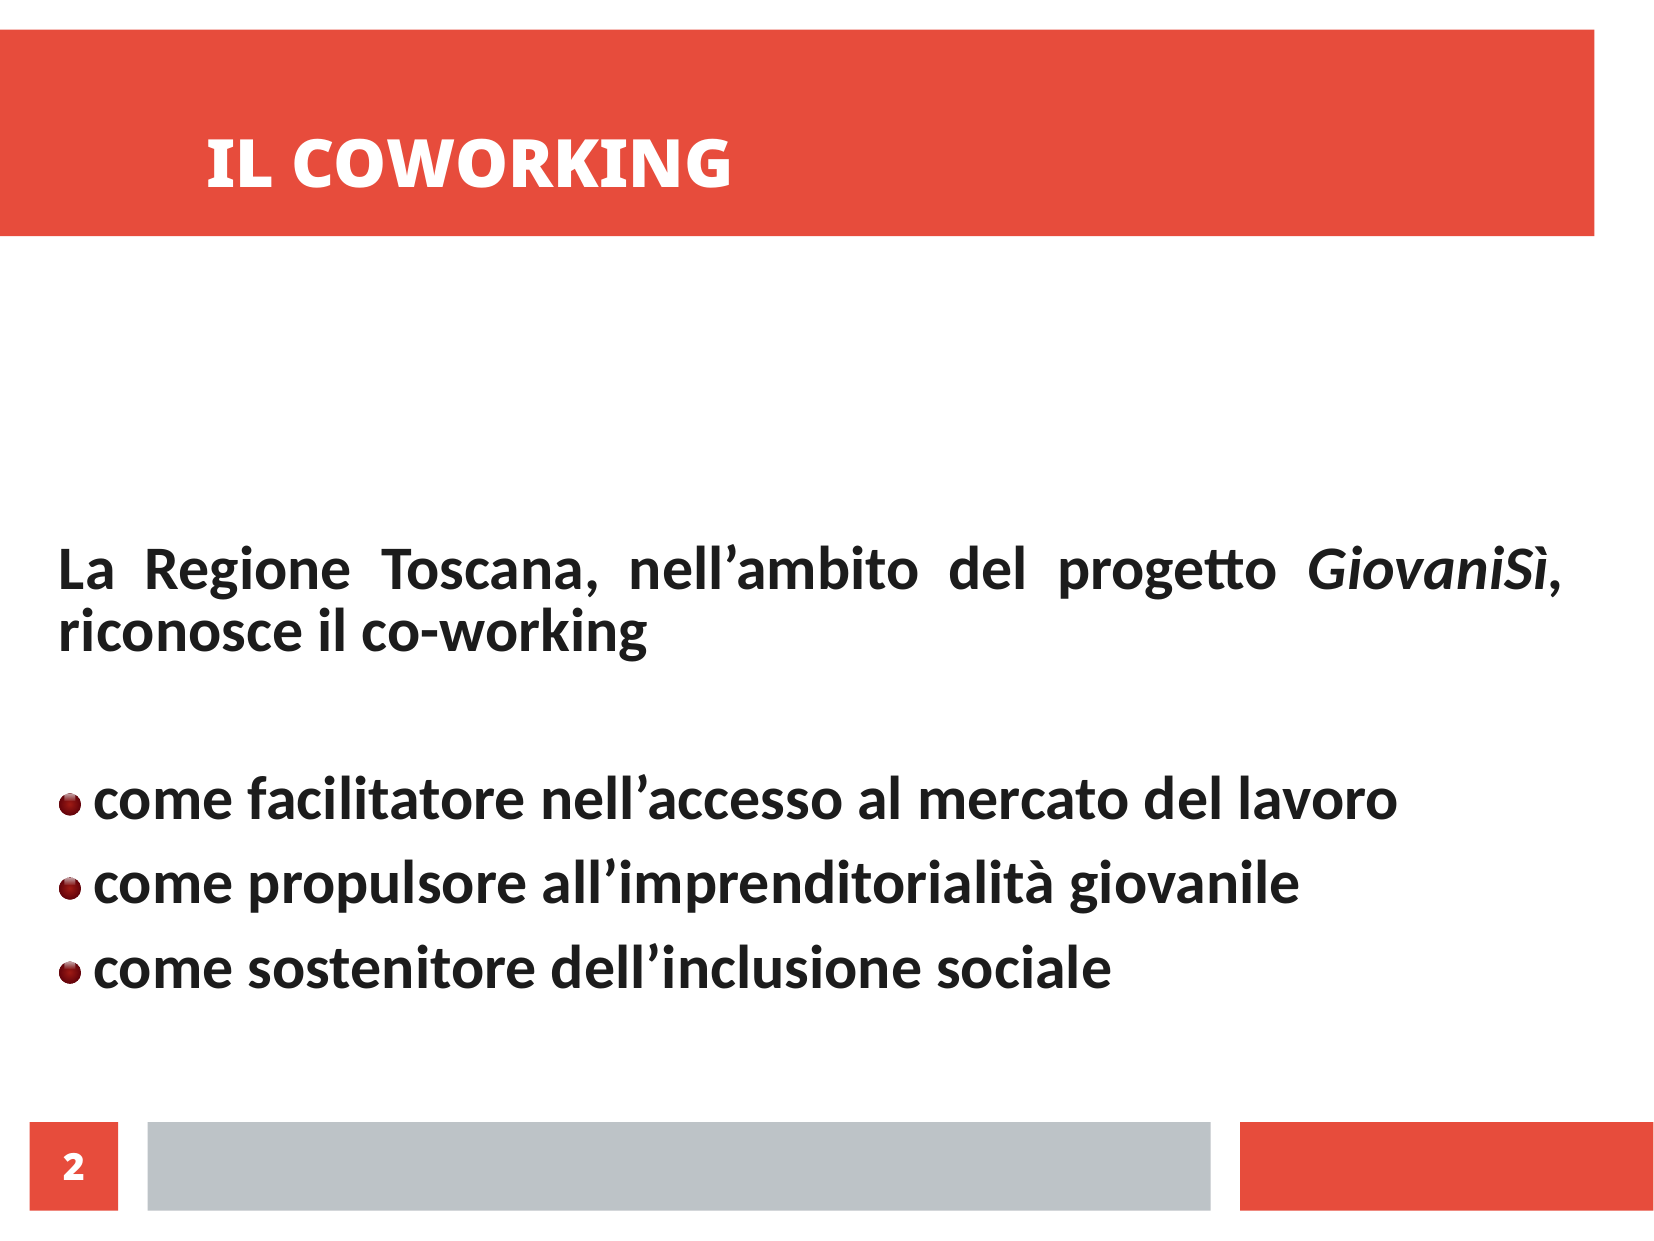

IL COWORKING
# La Regione Toscana, nell’ambito del progetto GiovaniSì, riconosce il co-working
 come facilitatore nell’accesso al mercato del lavoro
 come propulsore all’imprenditorialità giovanile
 come sostenitore dell’inclusione sociale
2